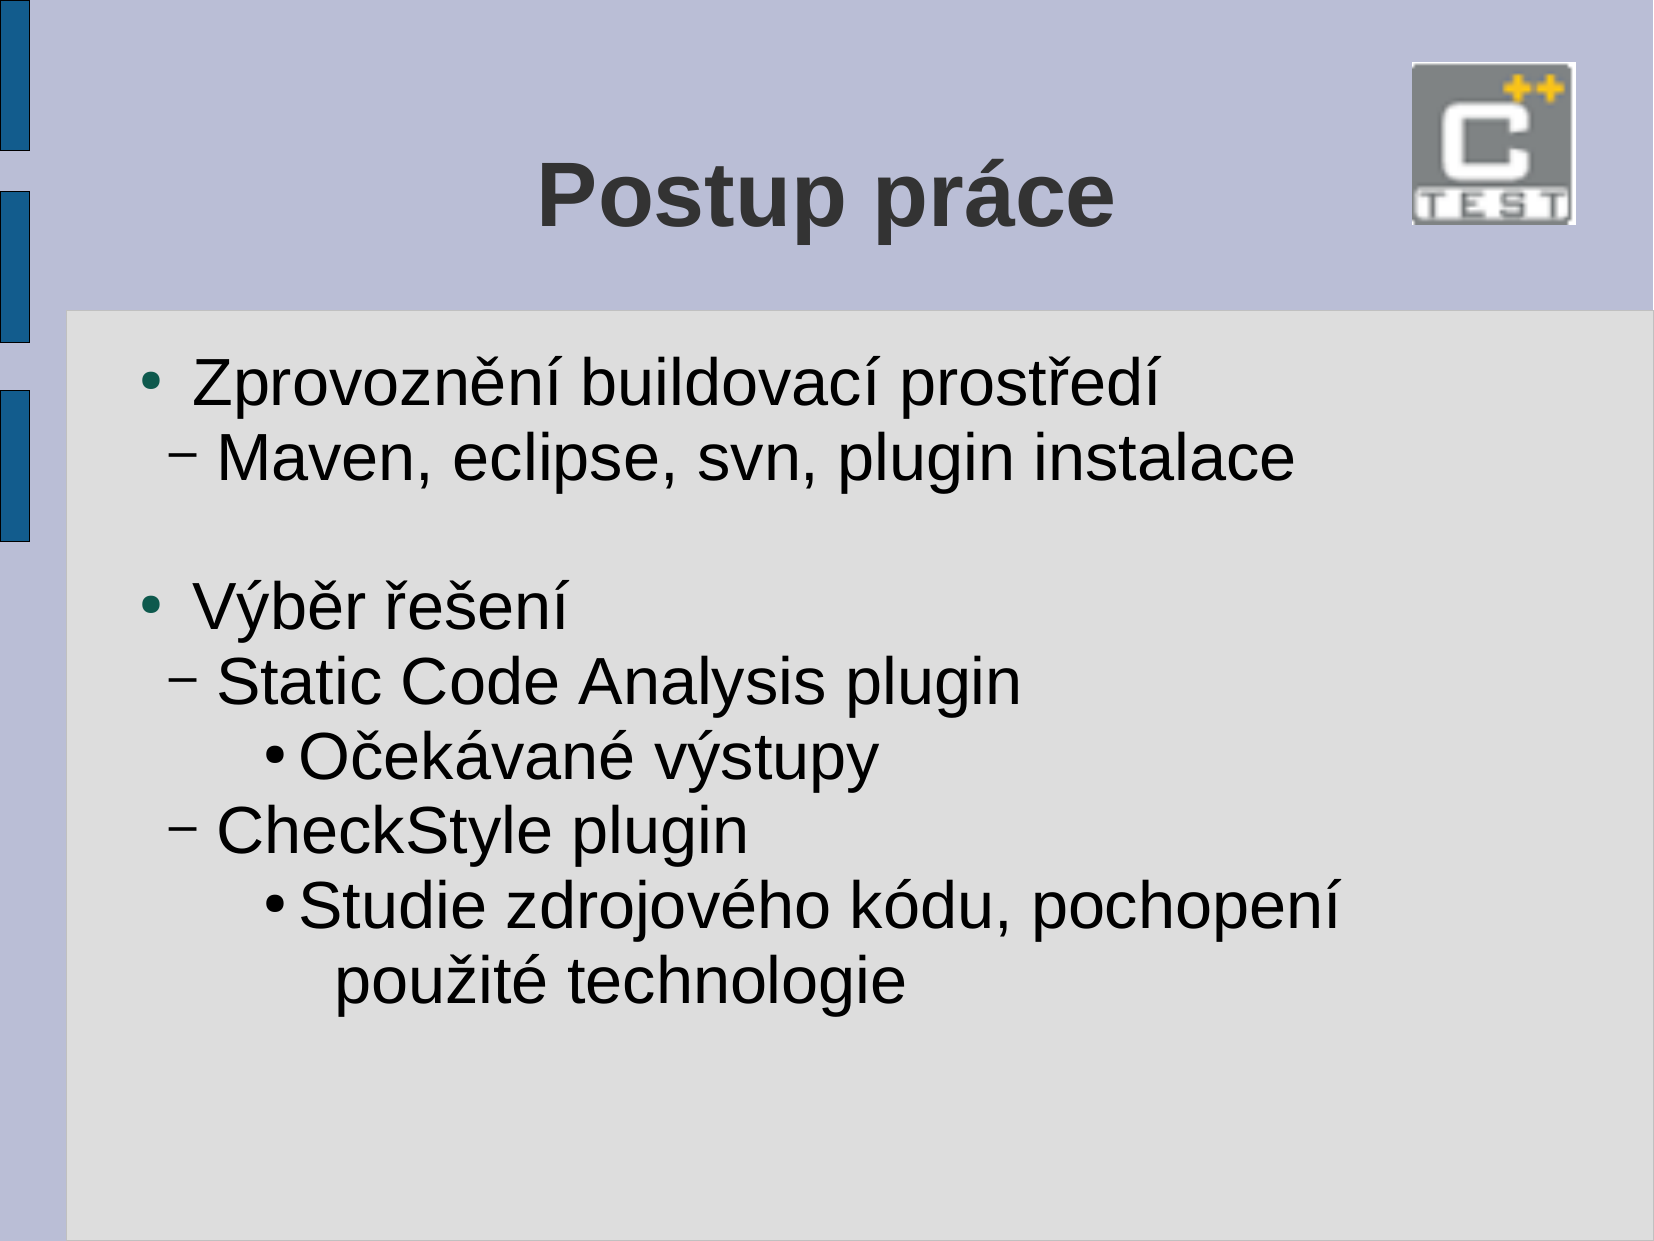

# Postup práce
Zprovoznění buildovací prostředí
Maven, eclipse, svn, plugin instalace
Výběr řešení
Static Code Analysis plugin
Očekávané výstupy
CheckStyle plugin
Studie zdrojového kódu, pochopení použité technologie